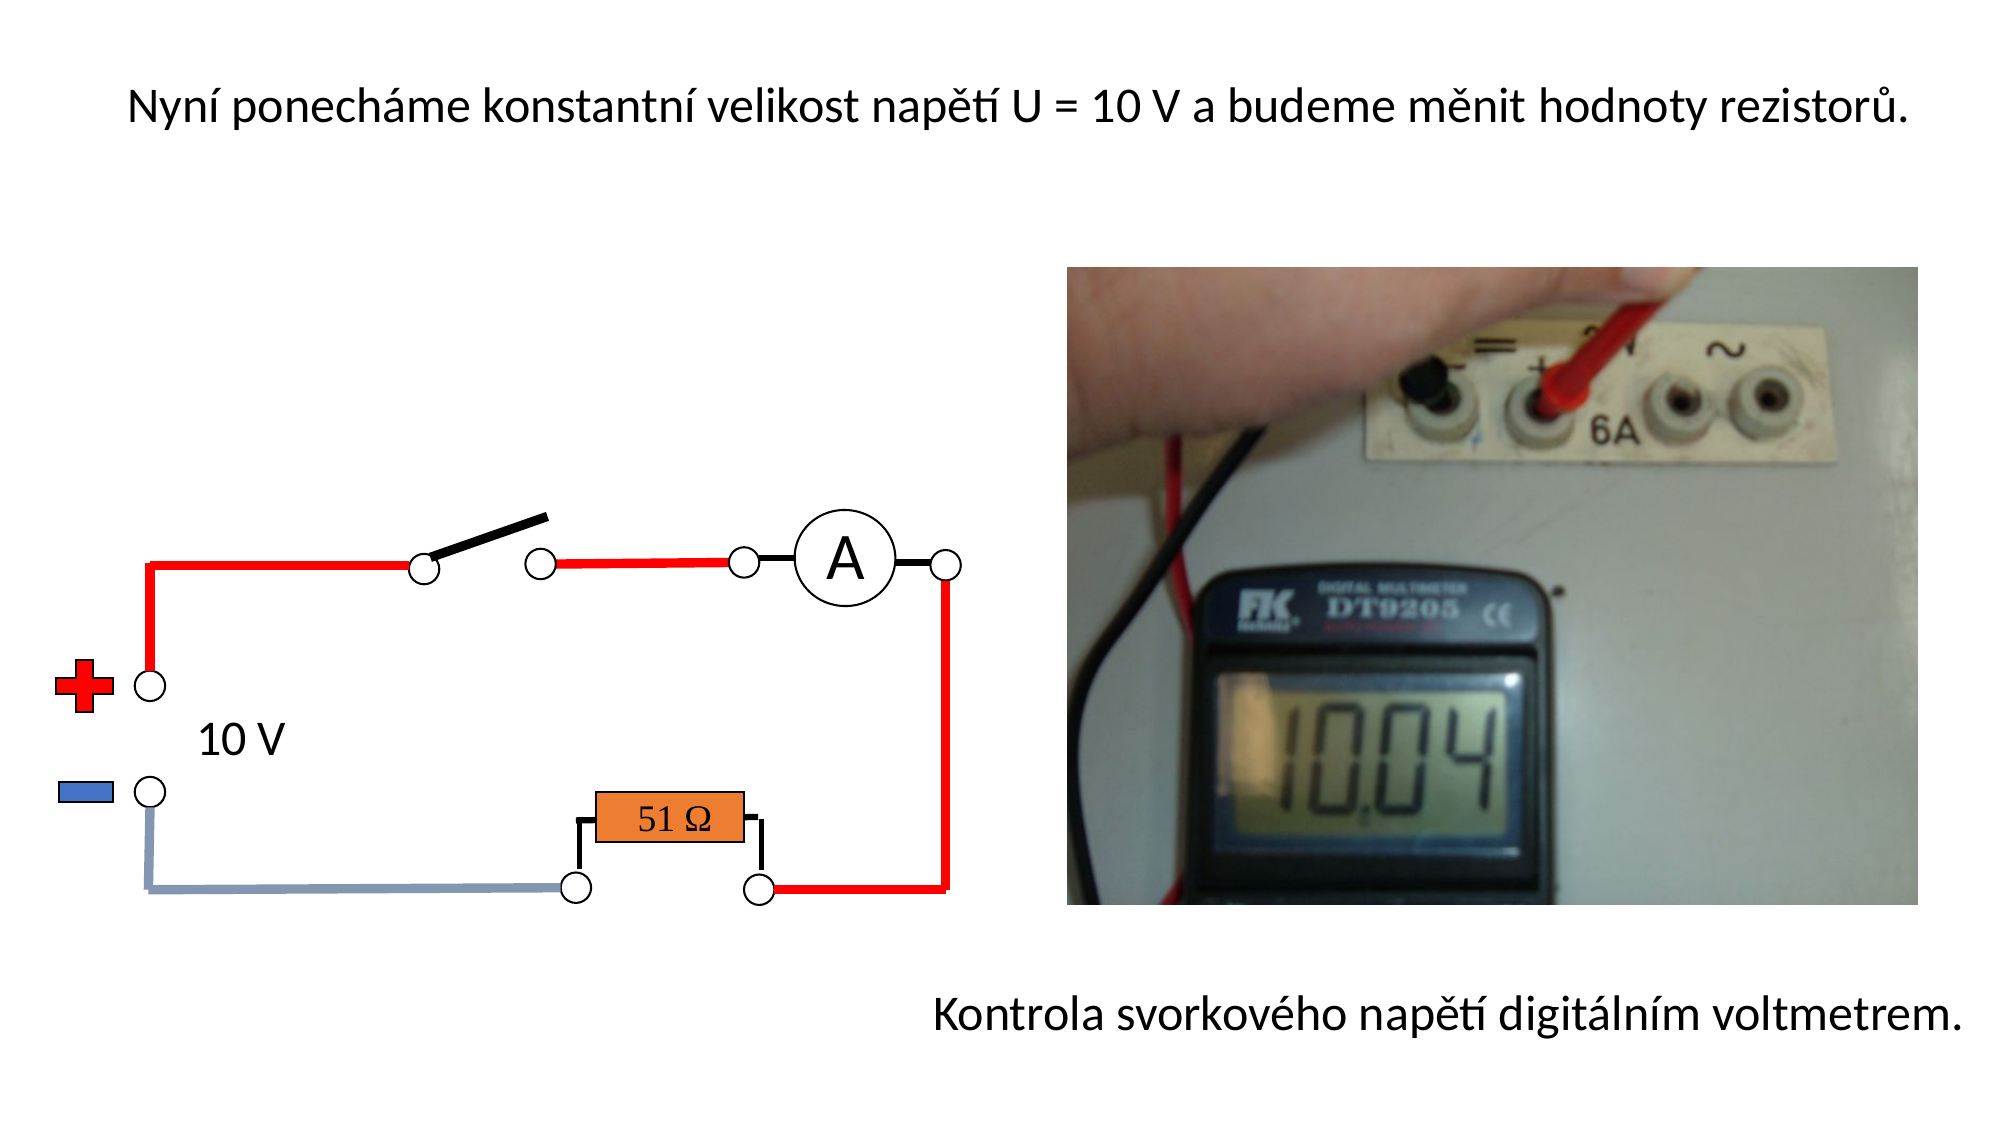

#
Nyní ponecháme konstantní velikost napětí U = 10 V a budeme měnit hodnoty rezistorů.
51Ω
A
10 V
51 Ω
Kontrola svorkového napětí digitálním voltmetrem.